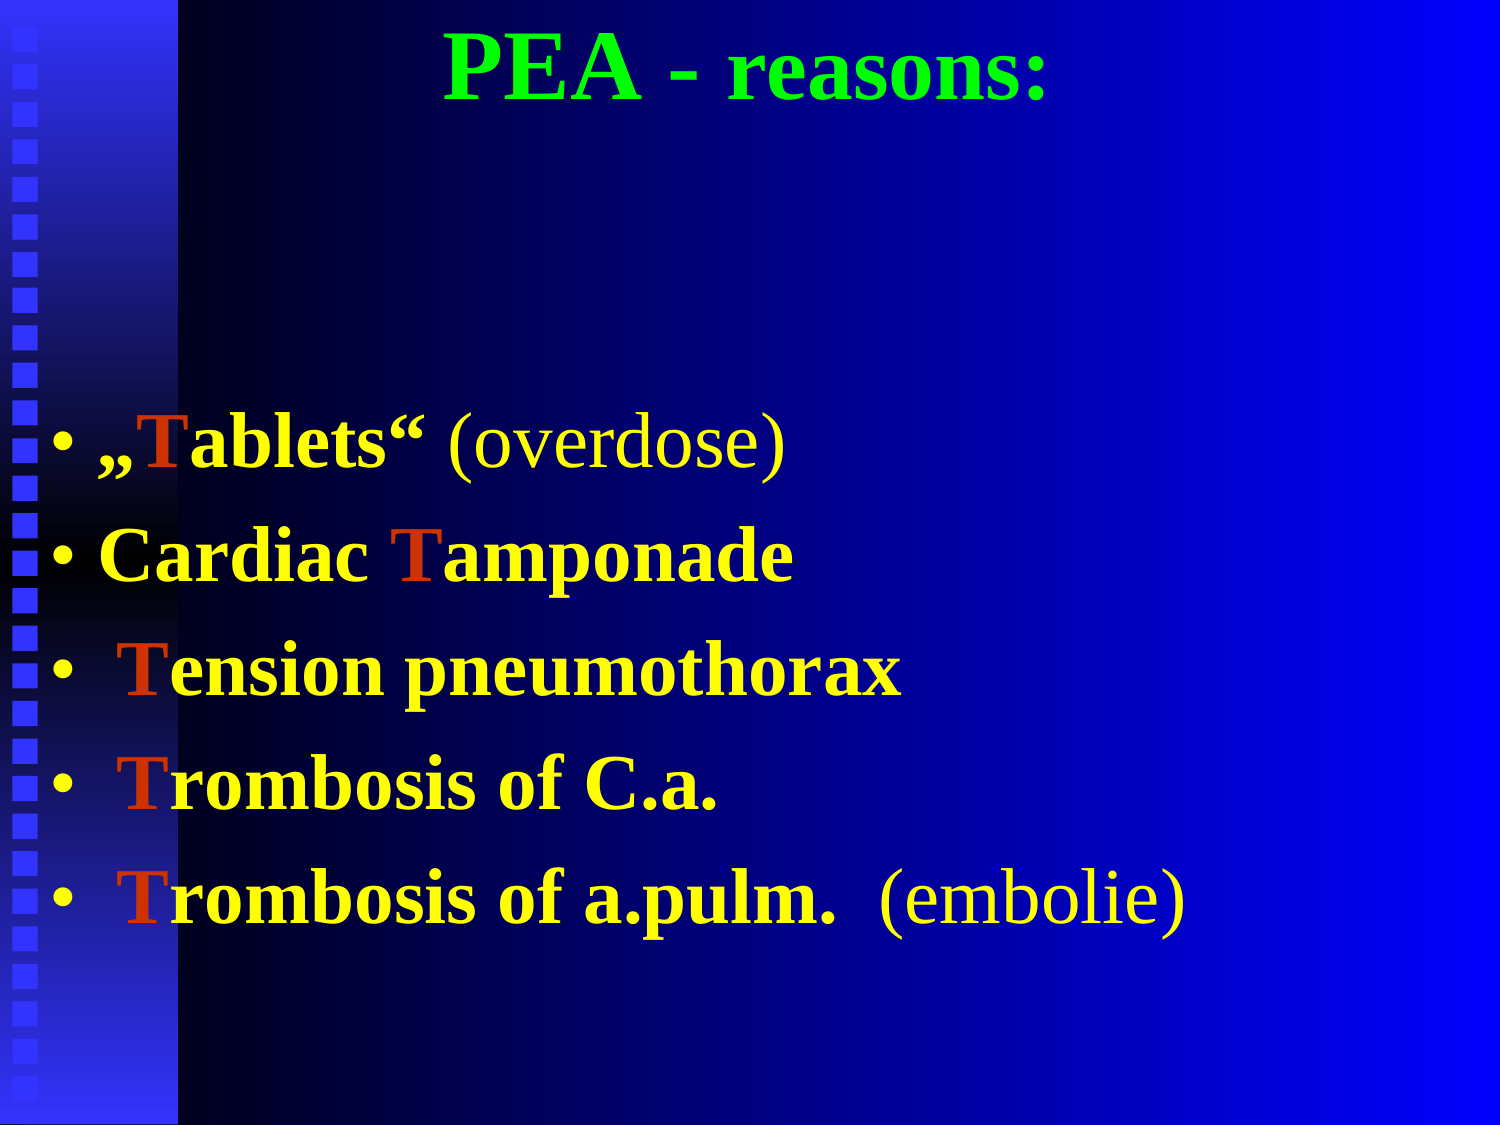

PEA - reasons:
 „Tablets“ (overdose)
 Cardiac Tamponade
 Tension pneumothorax
 Trombosis of C.a.
 Trombosis of a.pulm. (embolie)